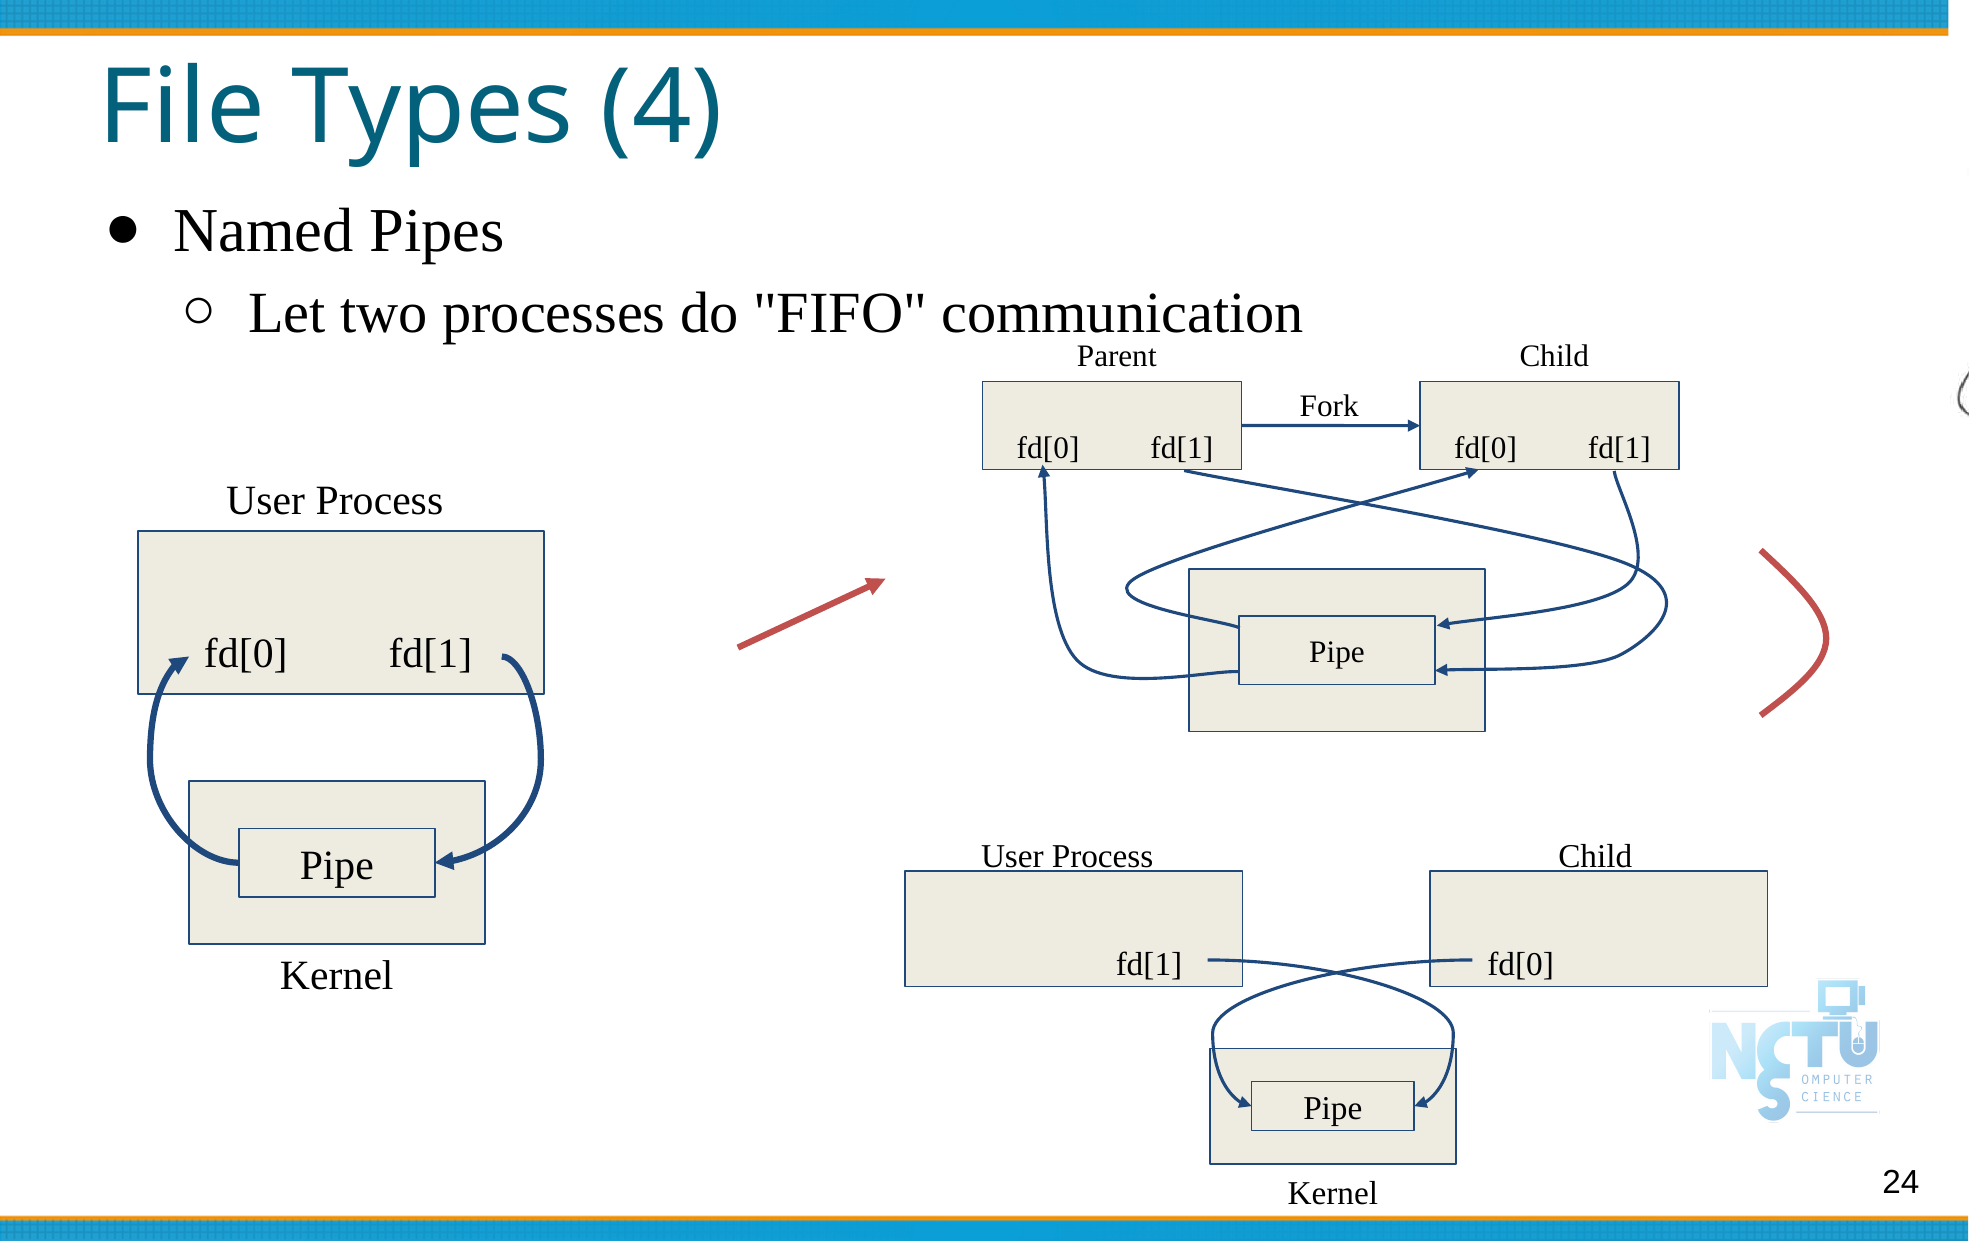

# File Types (4)
Named Pipes
Let two processes do "FIFO" communication
Parent
Child
Fork
fd[0]
fd[1]
fd[0]
fd[1]
User Process
fd[0]
fd[1]
Pipe
User Process
Child
Pipe
fd[1]
fd[0]
Kernel
Pipe
Kernel